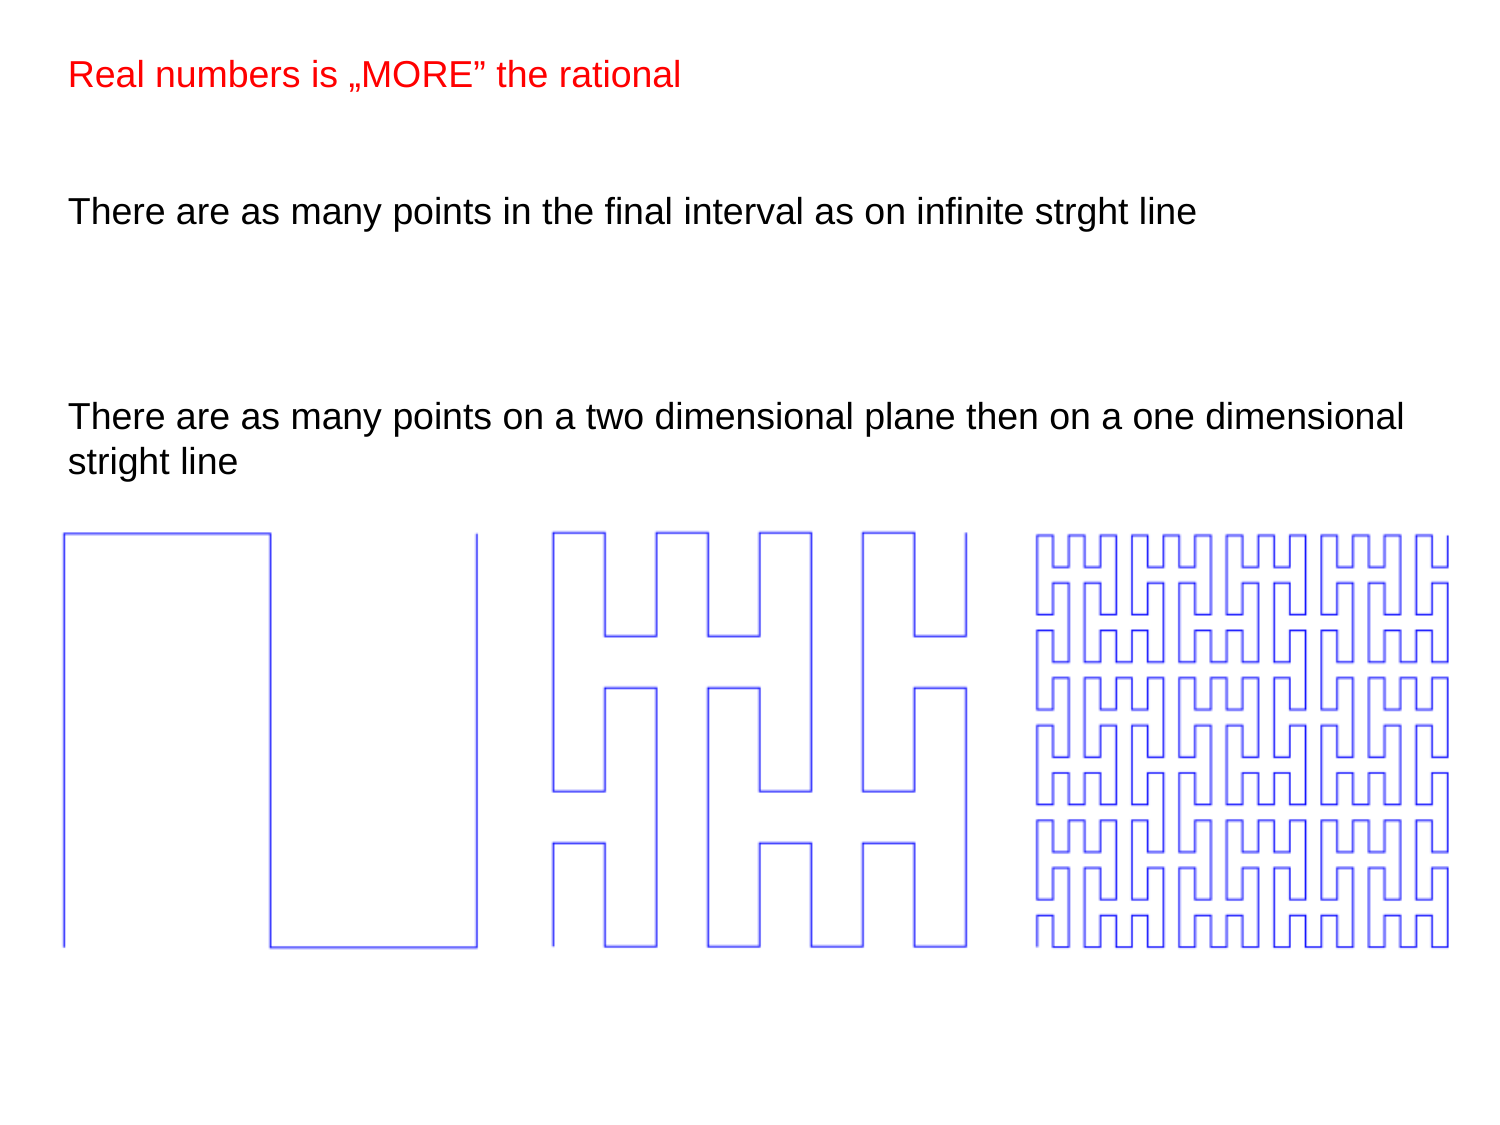

Real numbers is „MORE” the rational
There are as many points in the final interval as on infinite strght line
There are as many points on a two dimensional plane then on a one dimensional stright line